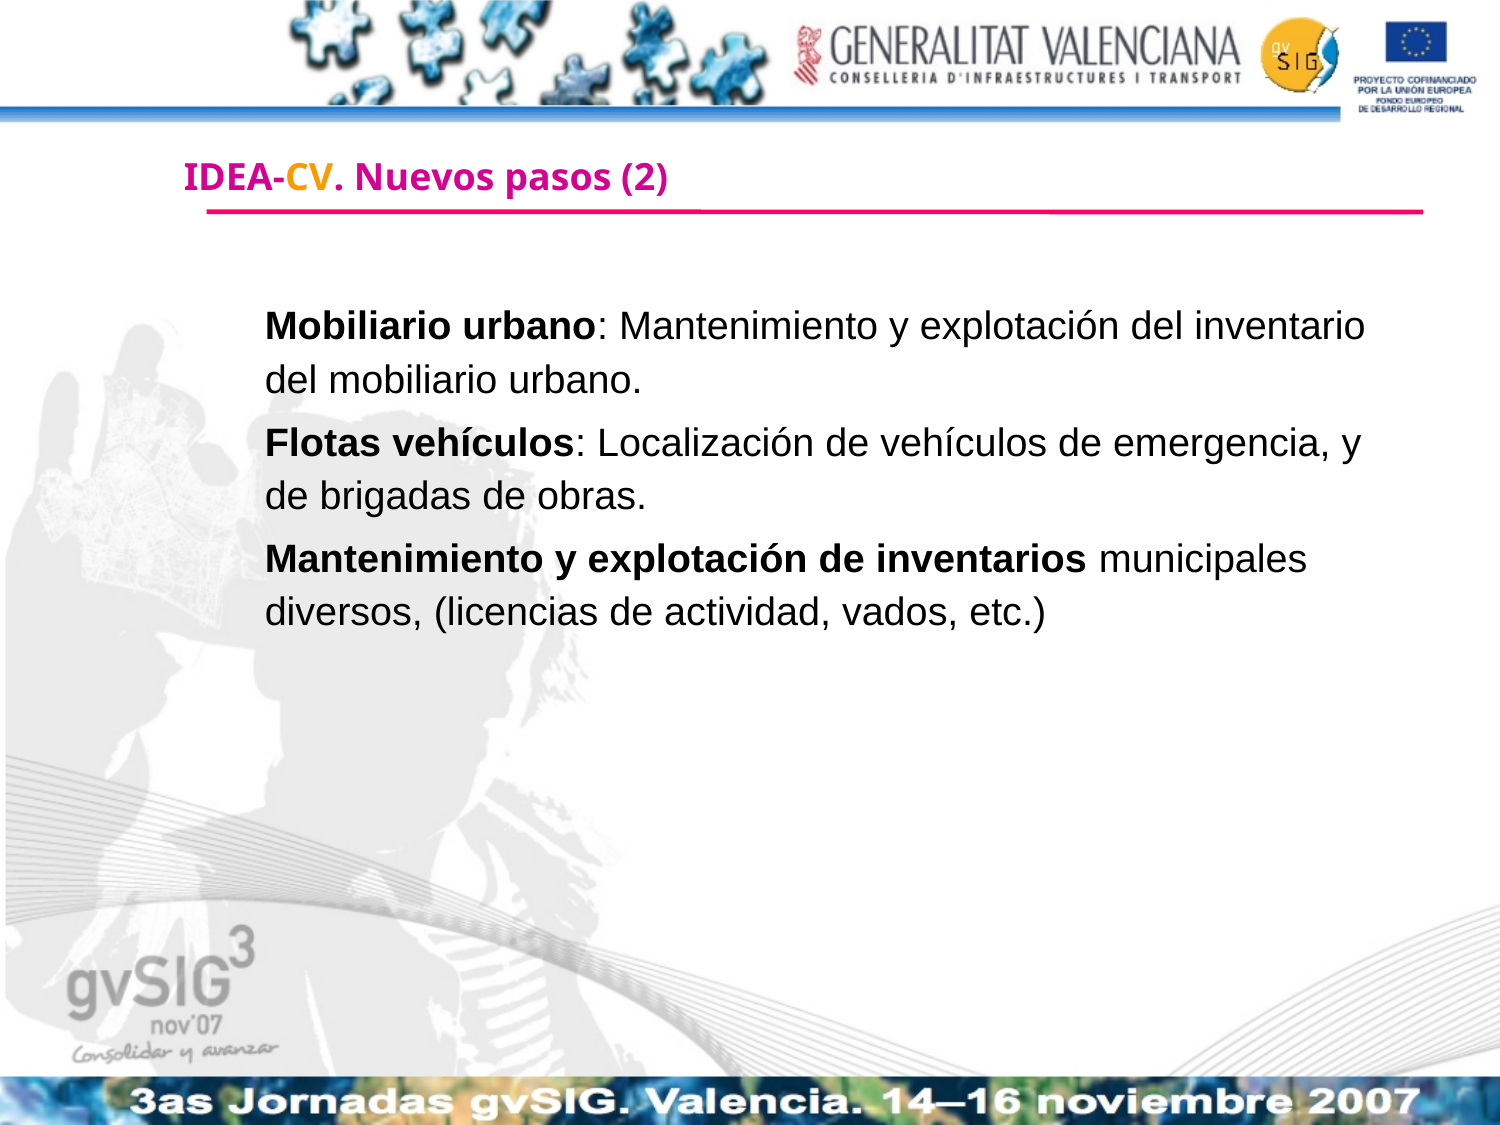

IDEA-CV. Nuevos pasos (2)
Mobiliario urbano: Mantenimiento y explotación del inventario del mobiliario urbano.
Flotas vehículos: Localización de vehículos de emergencia, y de brigadas de obras.
Mantenimiento y explotación de inventarios municipales diversos, (licencias de actividad, vados, etc.)